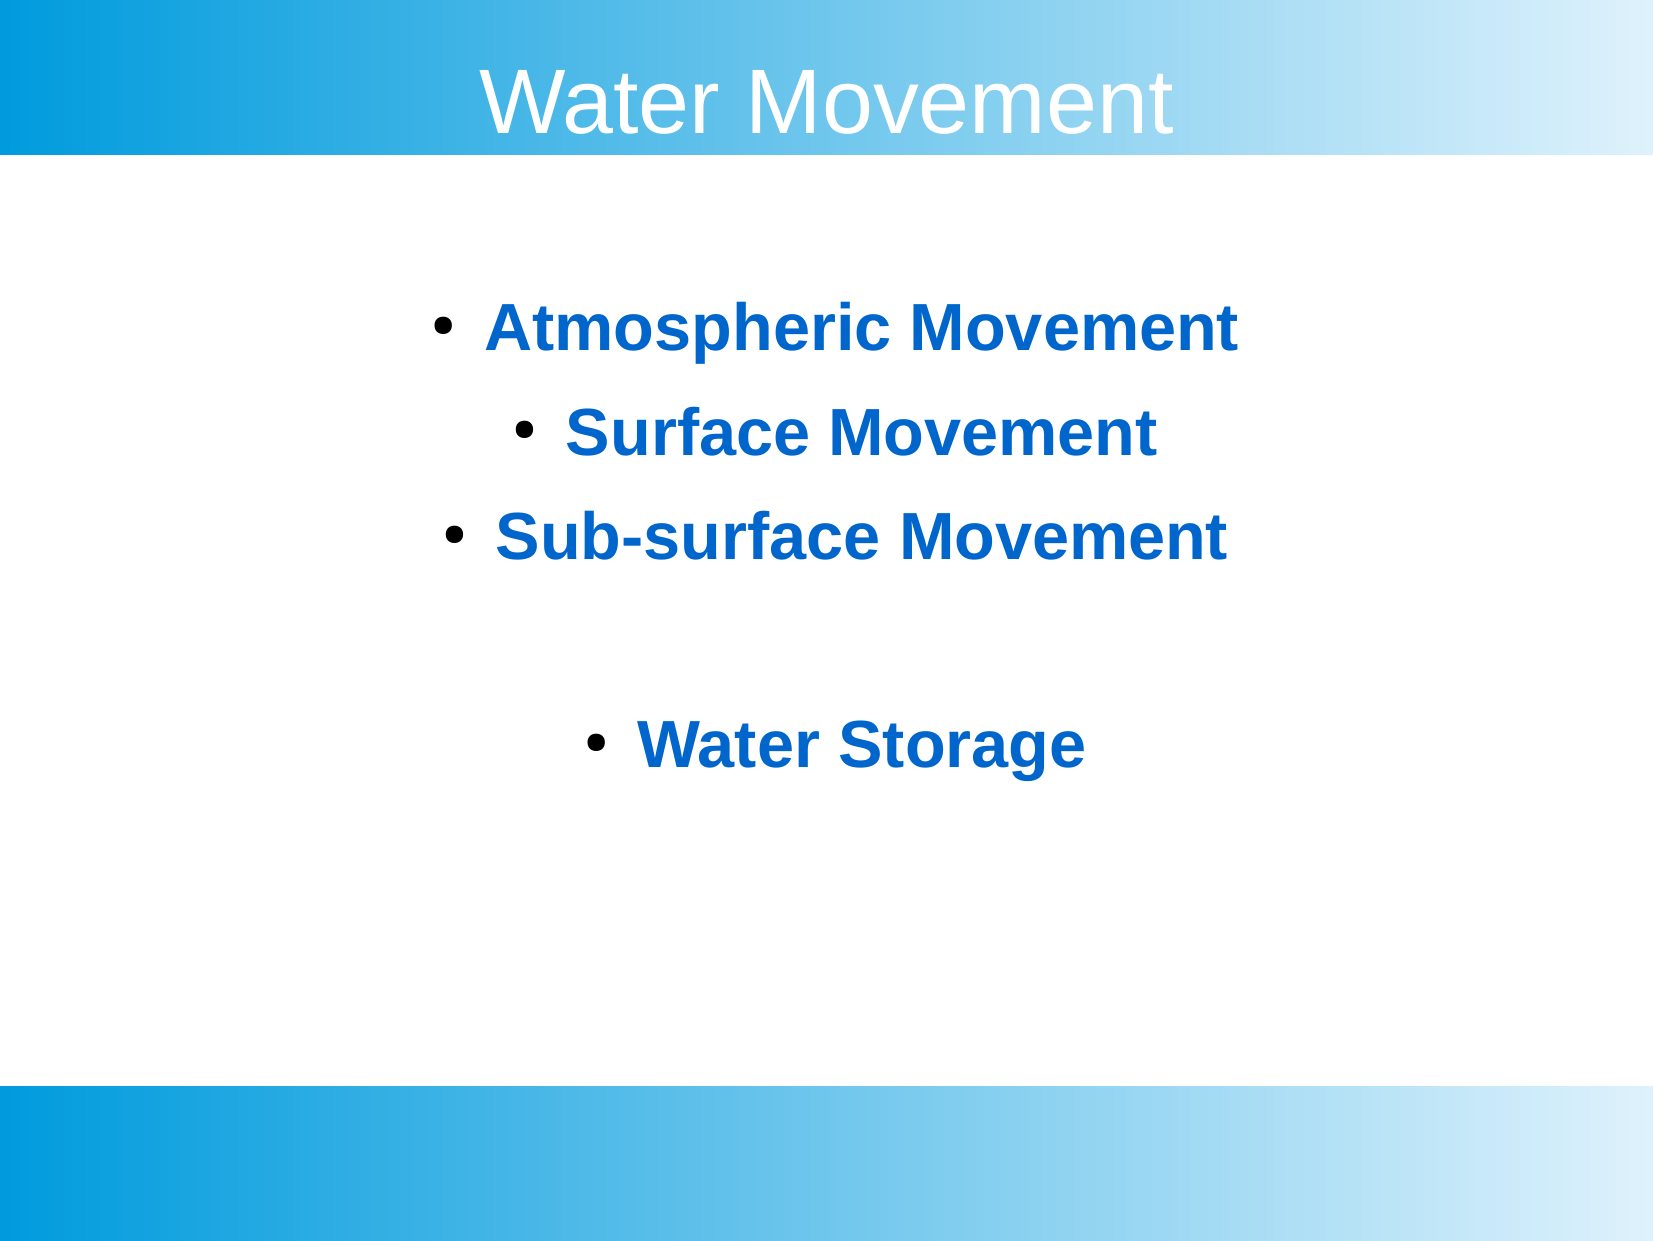

# Water Movement
Atmospheric Movement
Surface Movement
Sub-surface Movement
Water Storage